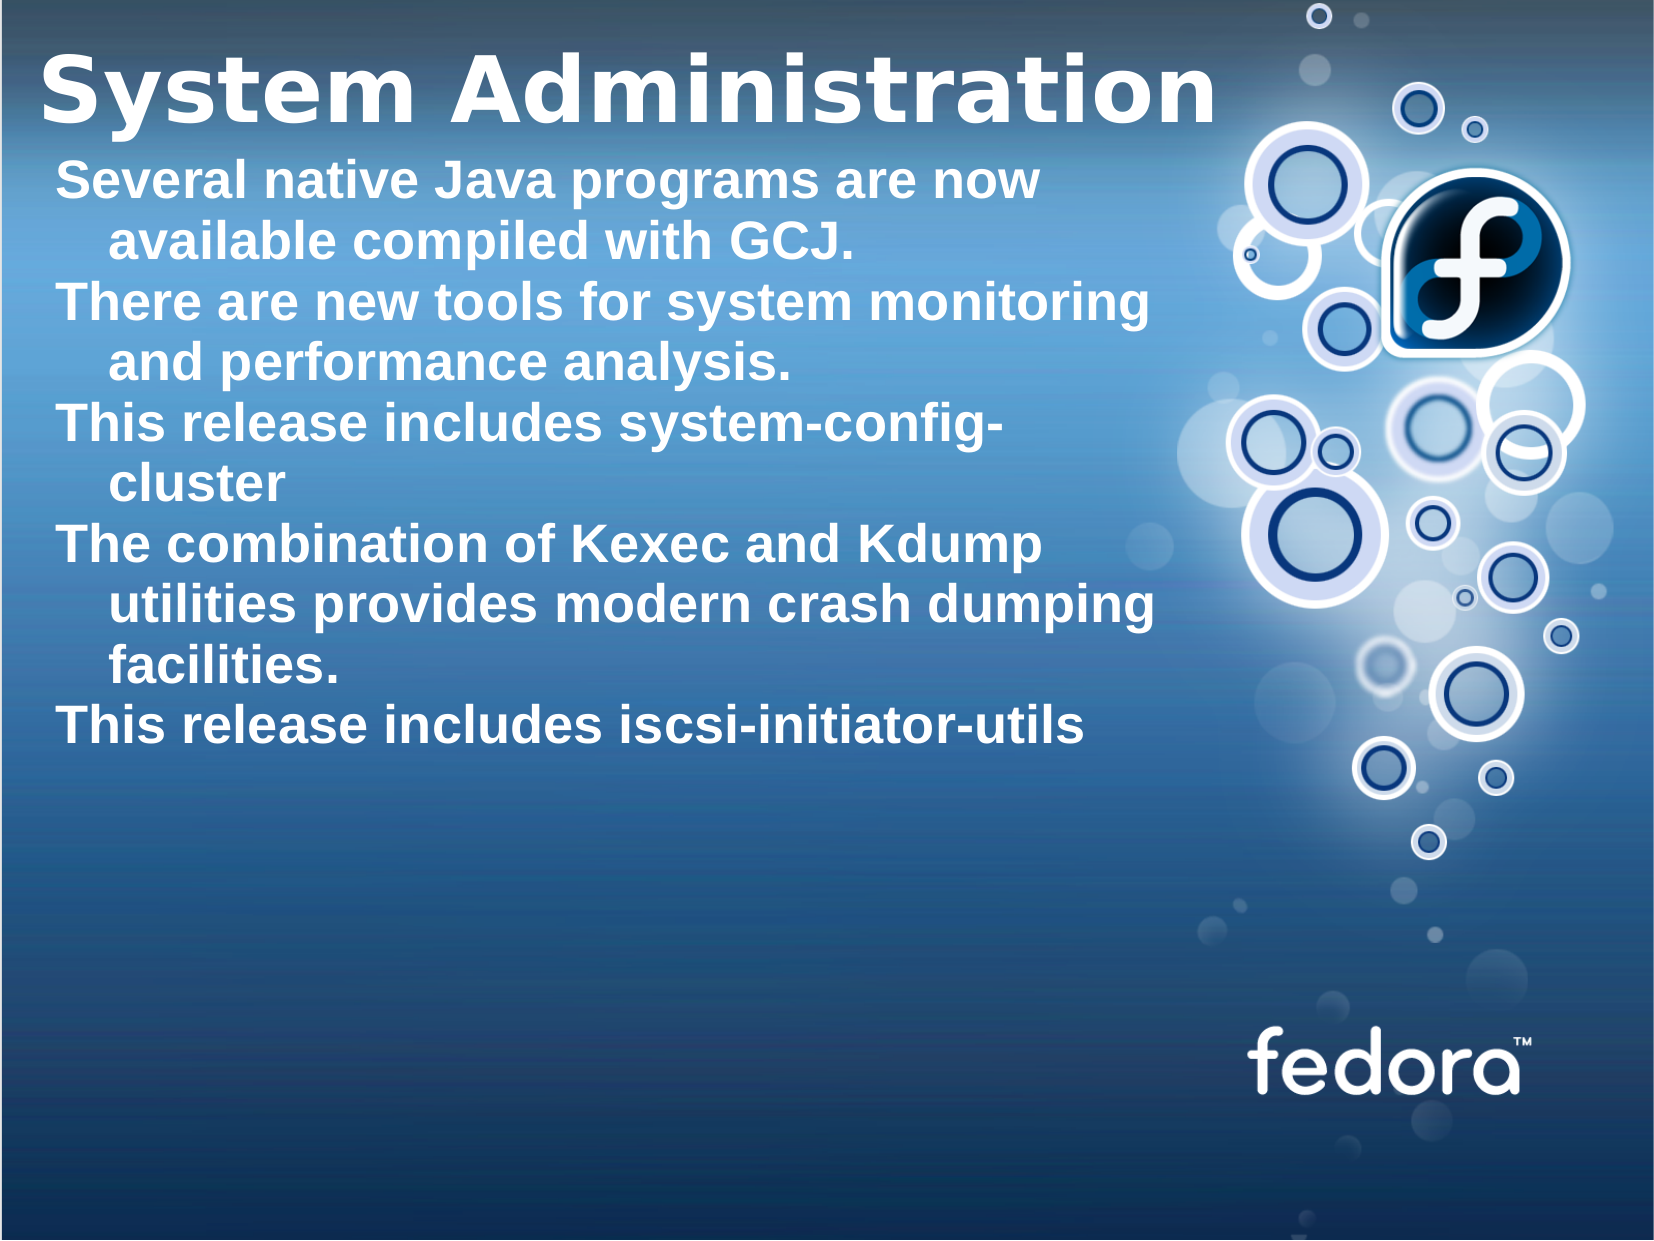

# System Administration
Several native Java programs are now available compiled with GCJ.
There are new tools for system monitoring and performance analysis.
This release includes system-config-cluster
The combination of Kexec and Kdump utilities provides modern crash dumping facilities.
This release includes iscsi-initiator-utils